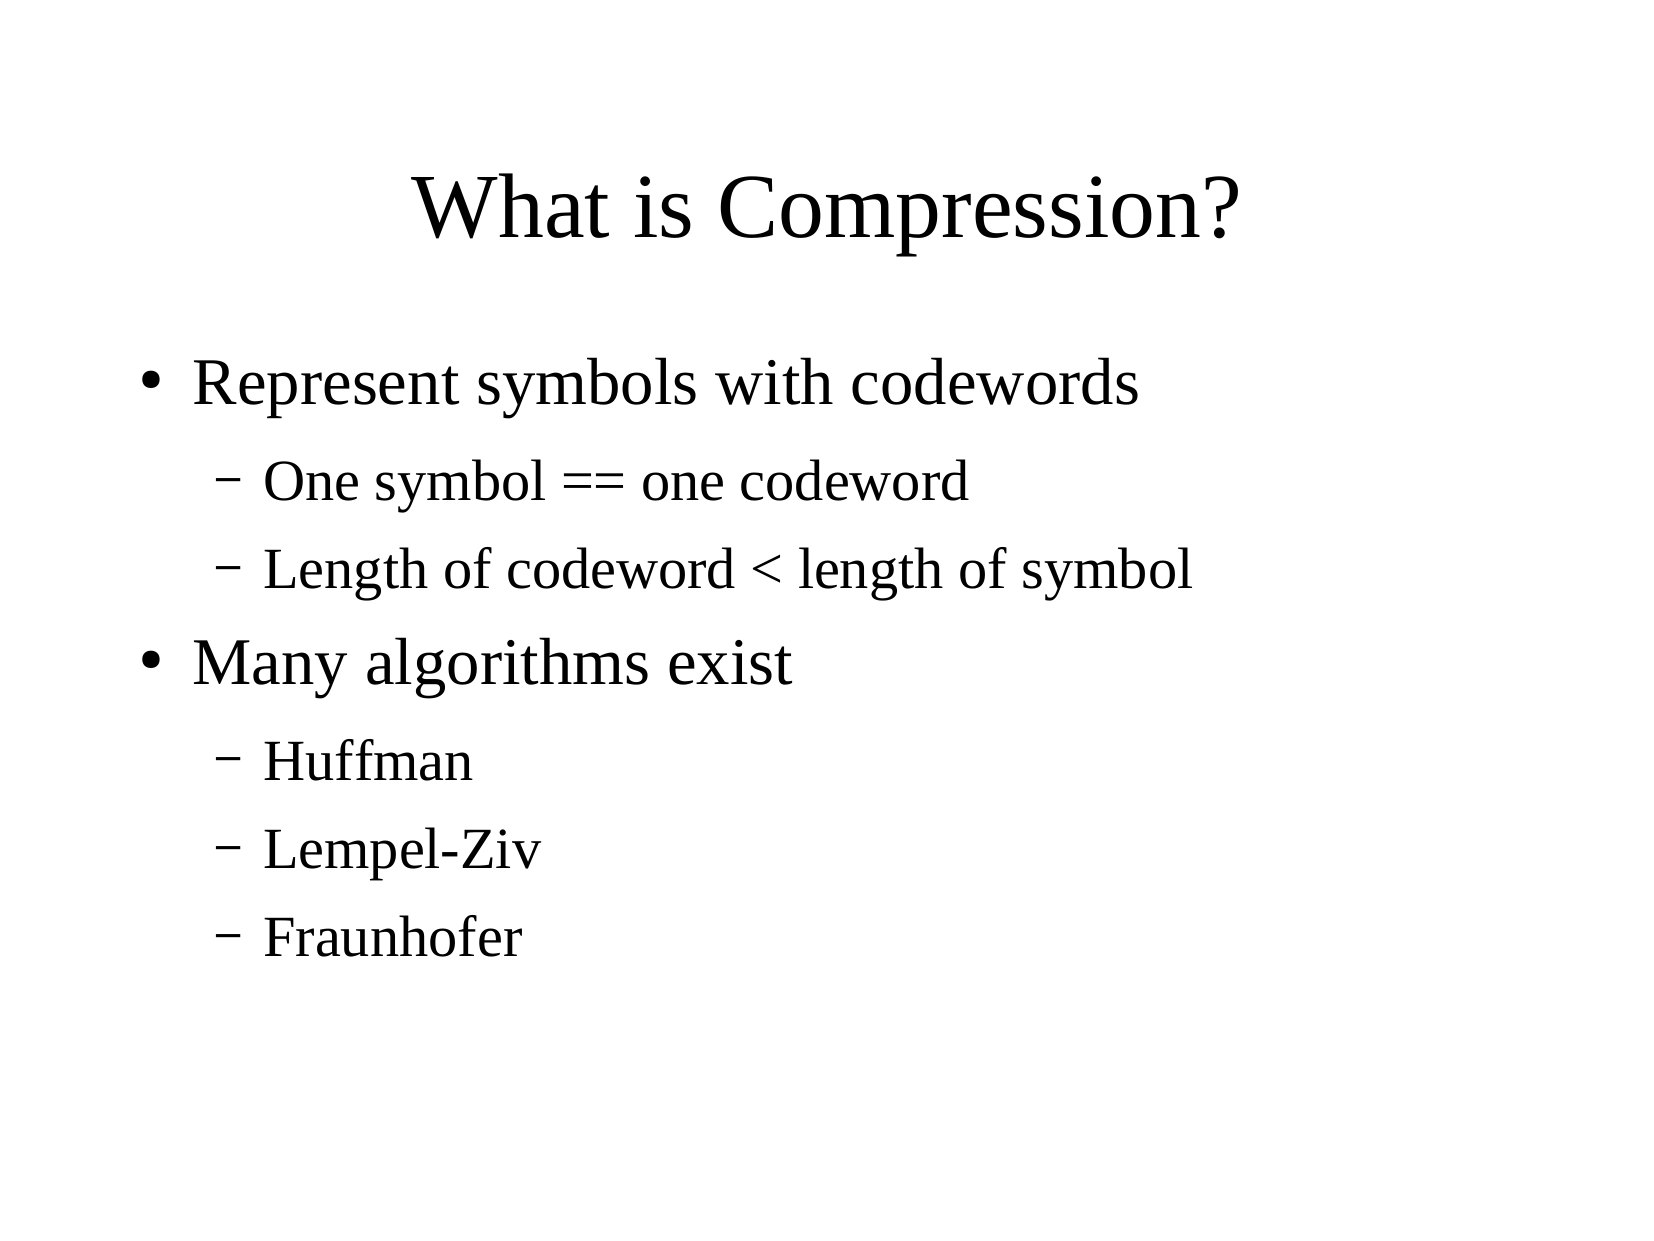

# What is Compression?
Represent symbols with codewords
One symbol == one codeword
Length of codeword < length of symbol
Many algorithms exist
Huffman
Lempel-Ziv
Fraunhofer